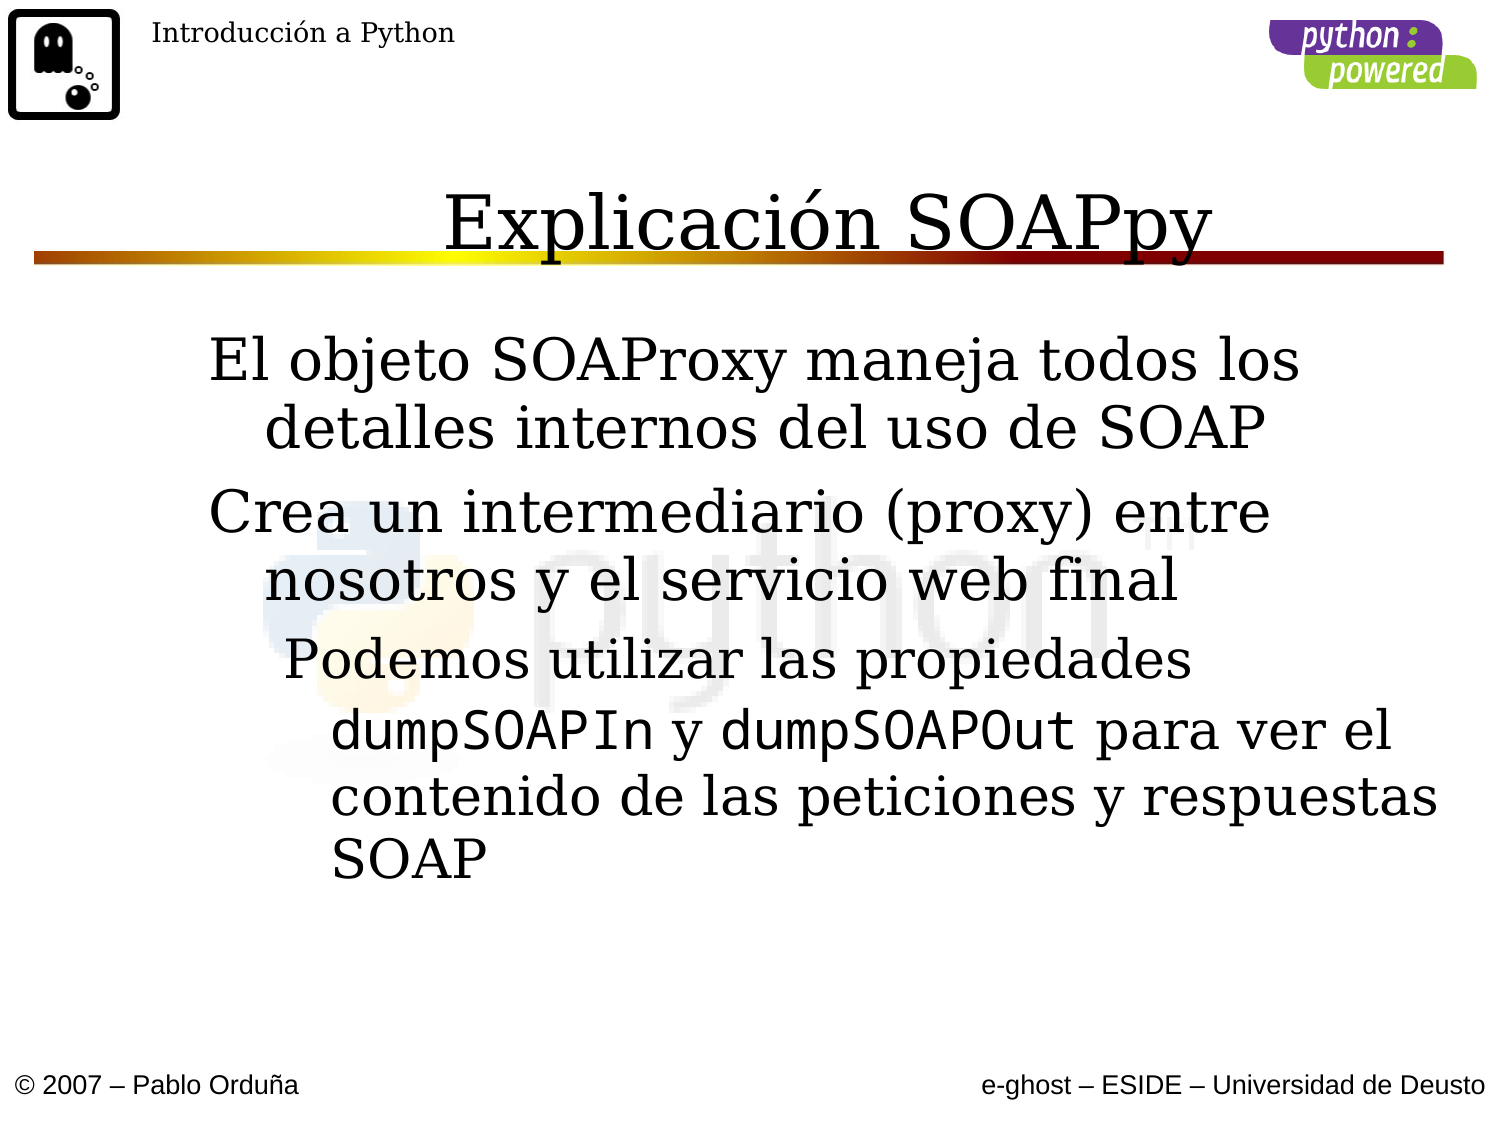

# Explicación SOAPpy
El objeto SOAProxy maneja todos los detalles internos del uso de SOAP
Crea un intermediario (proxy) entre nosotros y el servicio web final
Podemos utilizar las propiedades dumpSOAPIn y dumpSOAPOut para ver el contenido de las peticiones y respuestas SOAP